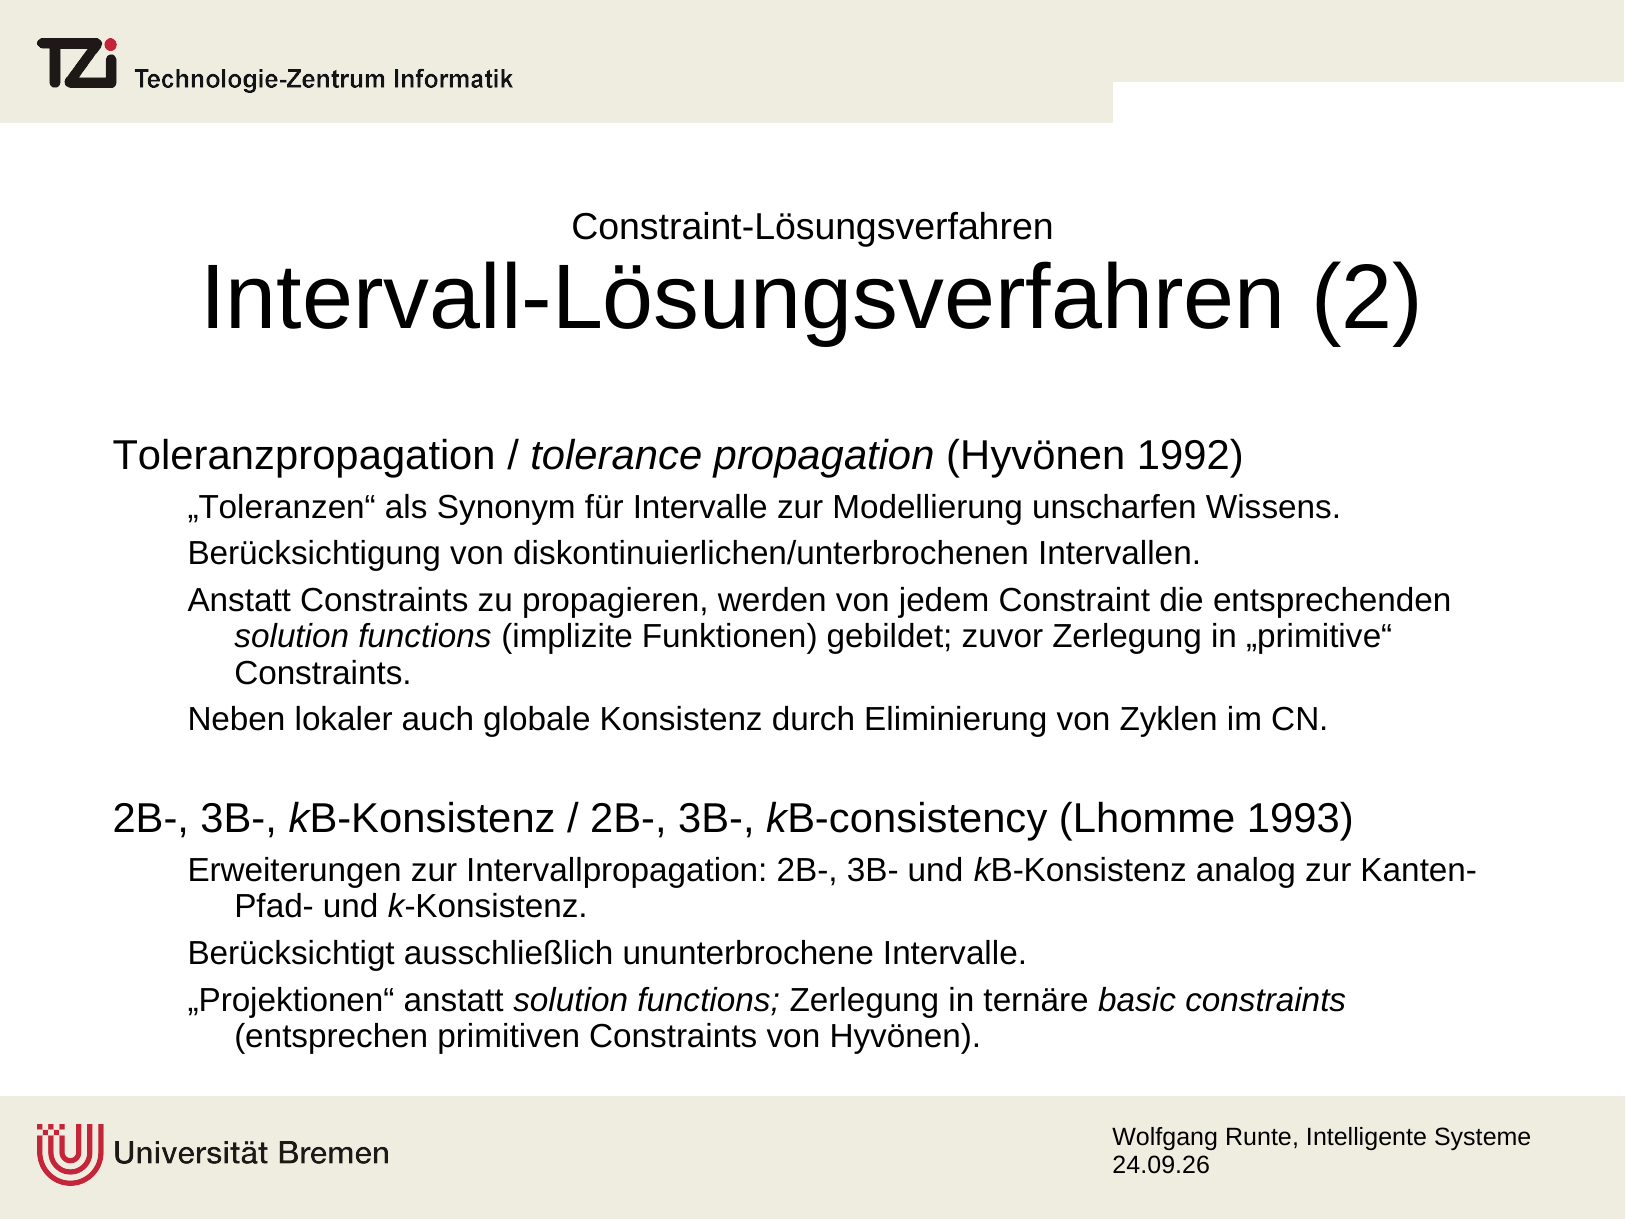

# Constraint-Lösungsverfahren Intervall-Lösungsverfahren (2)
Toleranzpropagation / tolerance propagation (Hyvönen 1992)
„Toleranzen“ als Synonym für Intervalle zur Modellierung unscharfen Wissens.
Berücksichtigung von diskontinuierlichen/unterbrochenen Intervallen.
Anstatt Constraints zu propagieren, werden von jedem Constraint die entsprechenden solution functions (implizite Funktionen) gebildet; zuvor Zerlegung in „primitive“ Constraints.
Neben lokaler auch globale Konsistenz durch Eliminierung von Zyklen im CN.
2B-, 3B-, kB-Konsistenz / 2B-, 3B-, kB-consistency (Lhomme 1993)
Erweiterungen zur Intervallpropagation: 2B-, 3B- und kB-Konsistenz analog zur Kanten- Pfad- und k-Konsistenz.
Berücksichtigt ausschließlich ununterbrochene Intervalle.
„Projektionen“ anstatt solution functions; Zerlegung in ternäre basic constraints (entsprechen primitiven Constraints von Hyvönen).